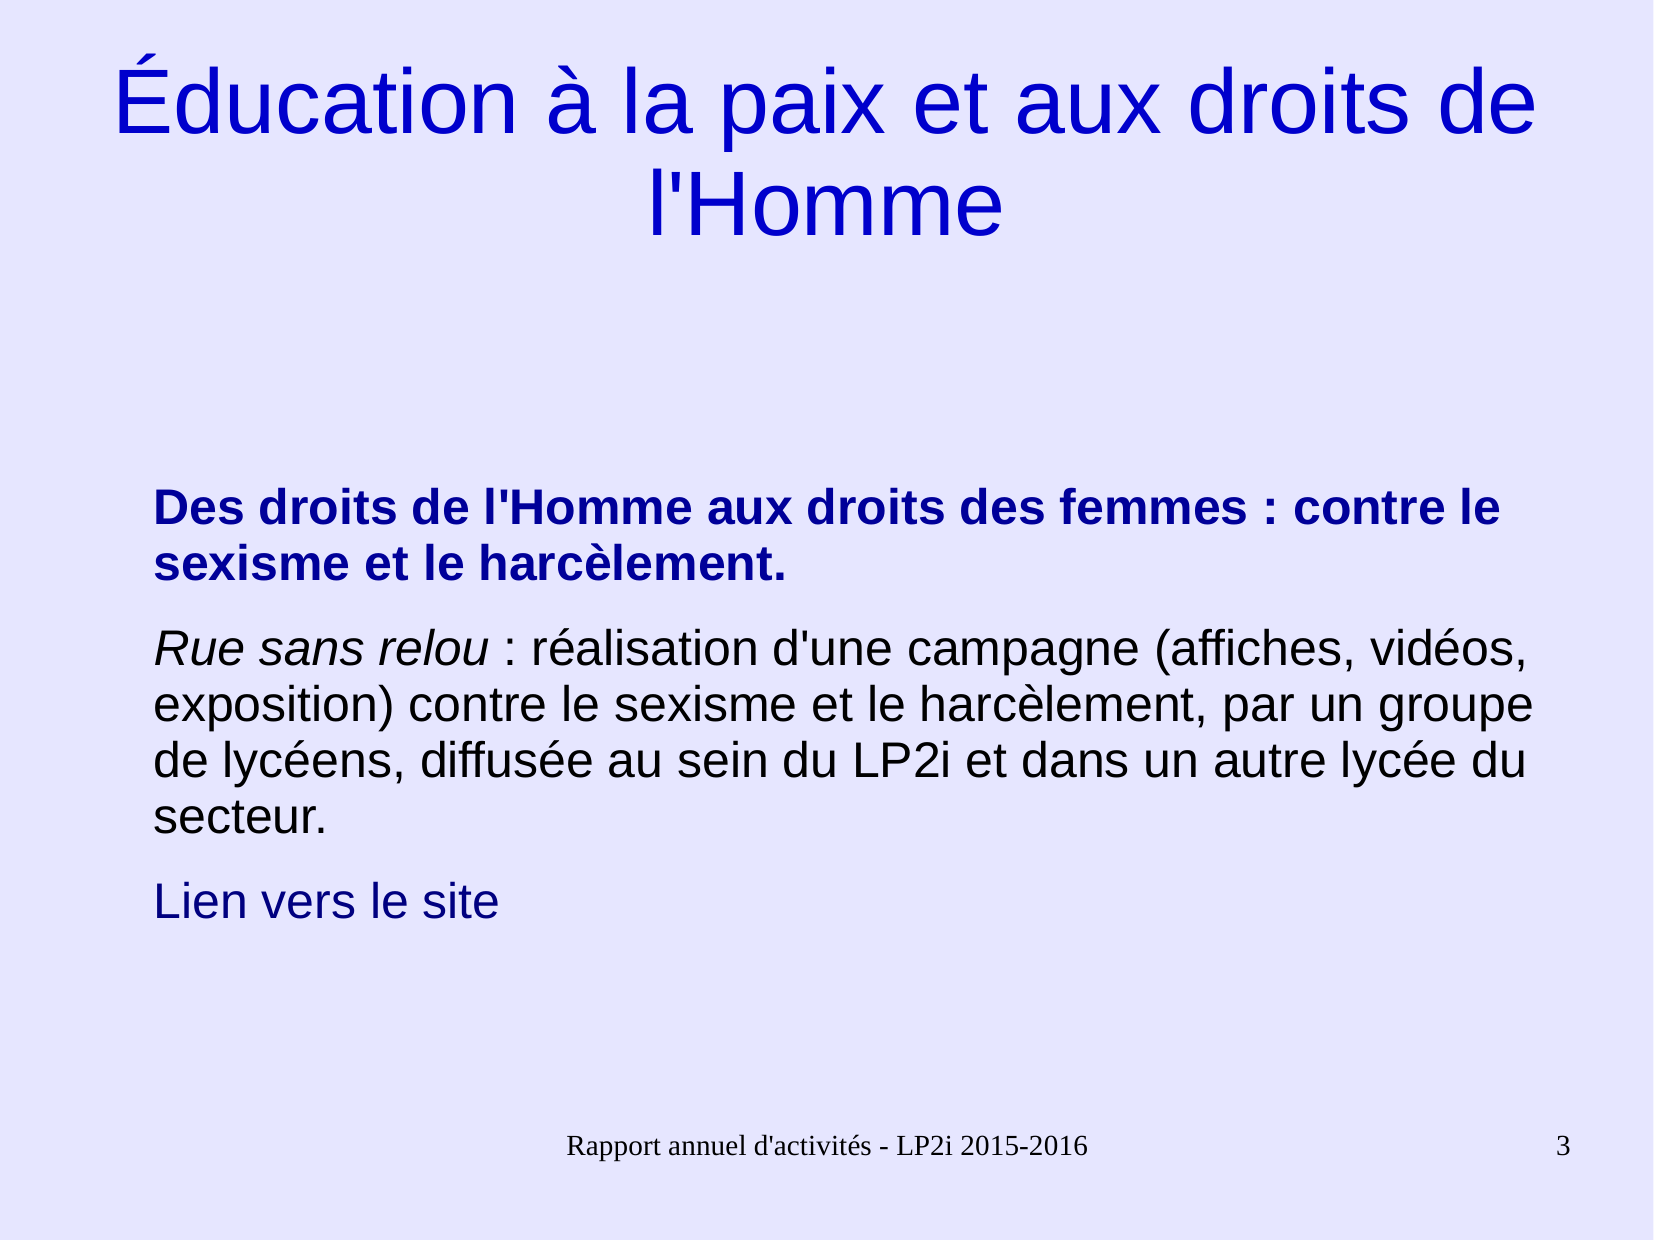

# Éducation à la paix et aux droits de l'Homme
Des droits de l'Homme aux droits des femmes : contre le sexisme et le harcèlement.
Rue sans relou : réalisation d'une campagne (affiches, vidéos, exposition) contre le sexisme et le harcèlement, par un groupe de lycéens, diffusée au sein du LP2i et dans un autre lycée du secteur.
Lien vers le site
Rapport annuel d'activités - LP2i 2015-2016
3